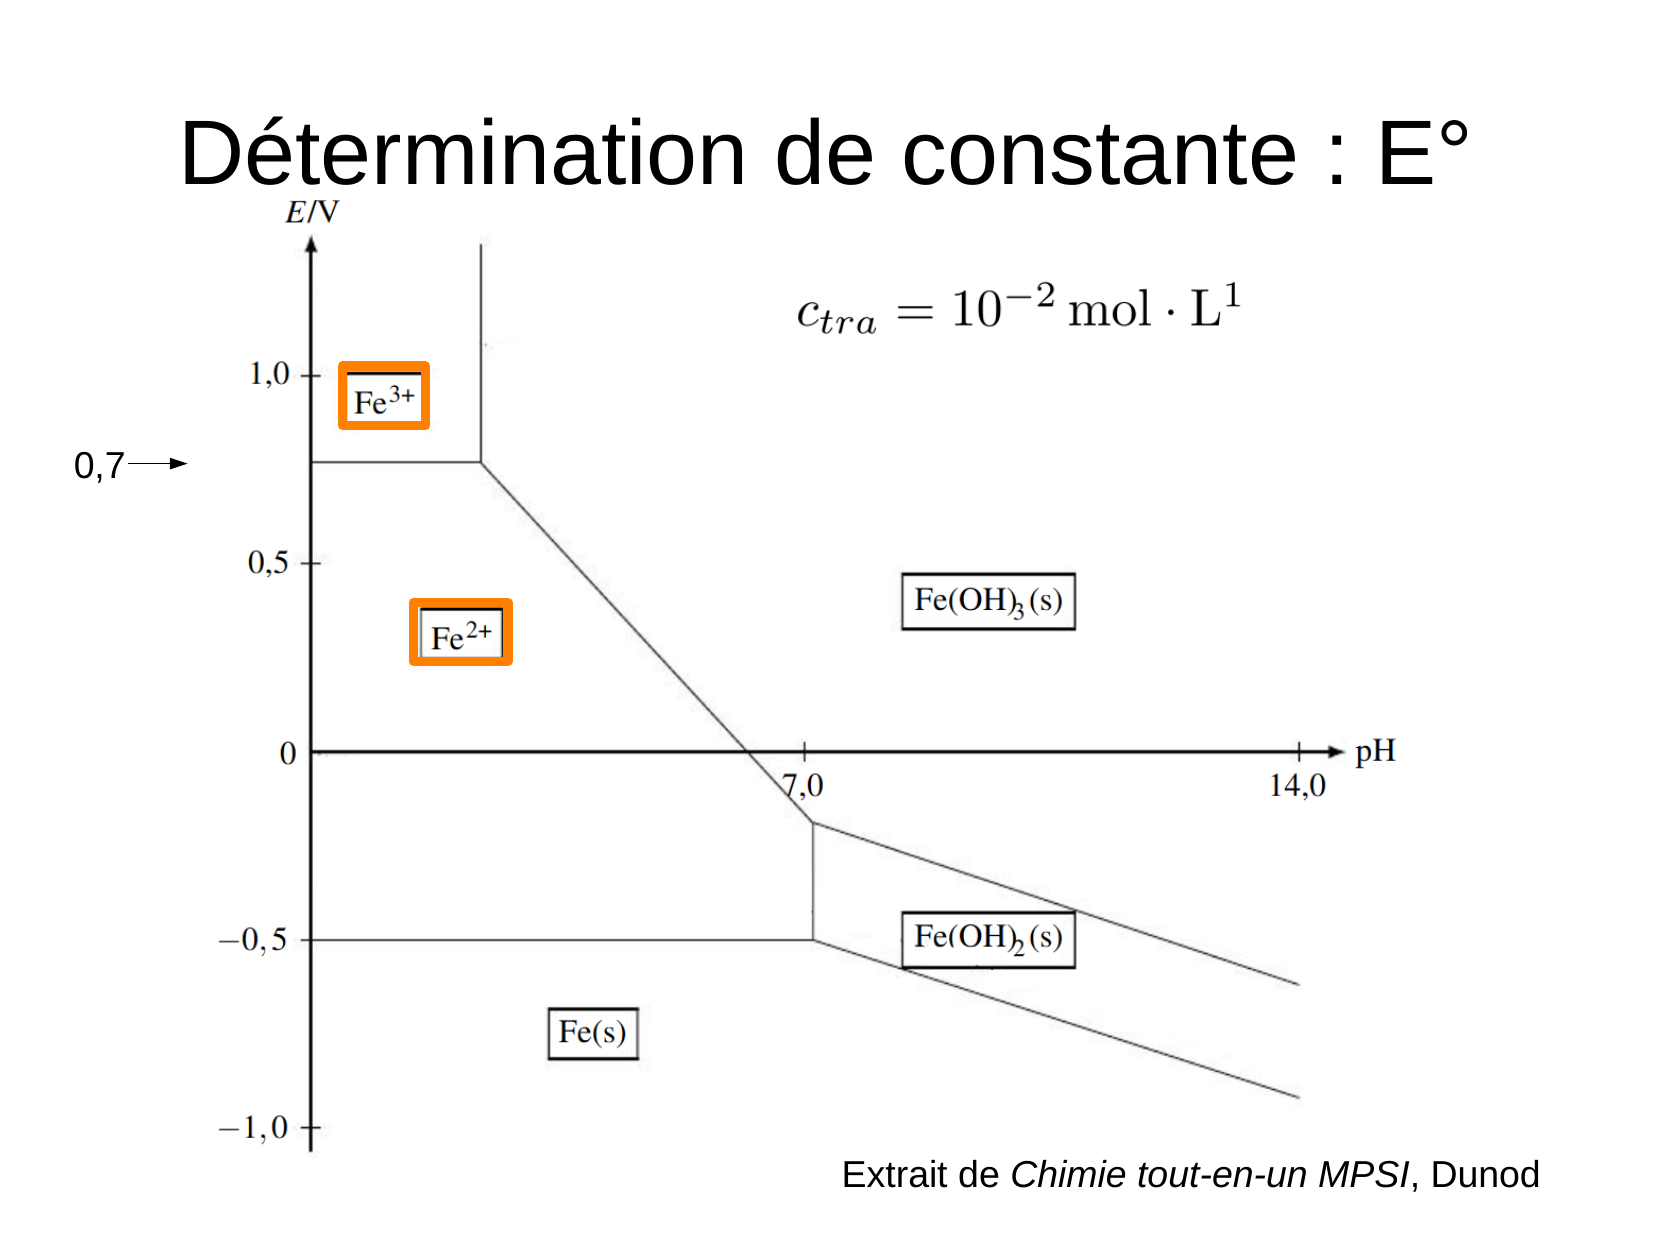

# Détermination de constante : E°
0,7
Extrait de Chimie tout-en-un MPSI, Dunod